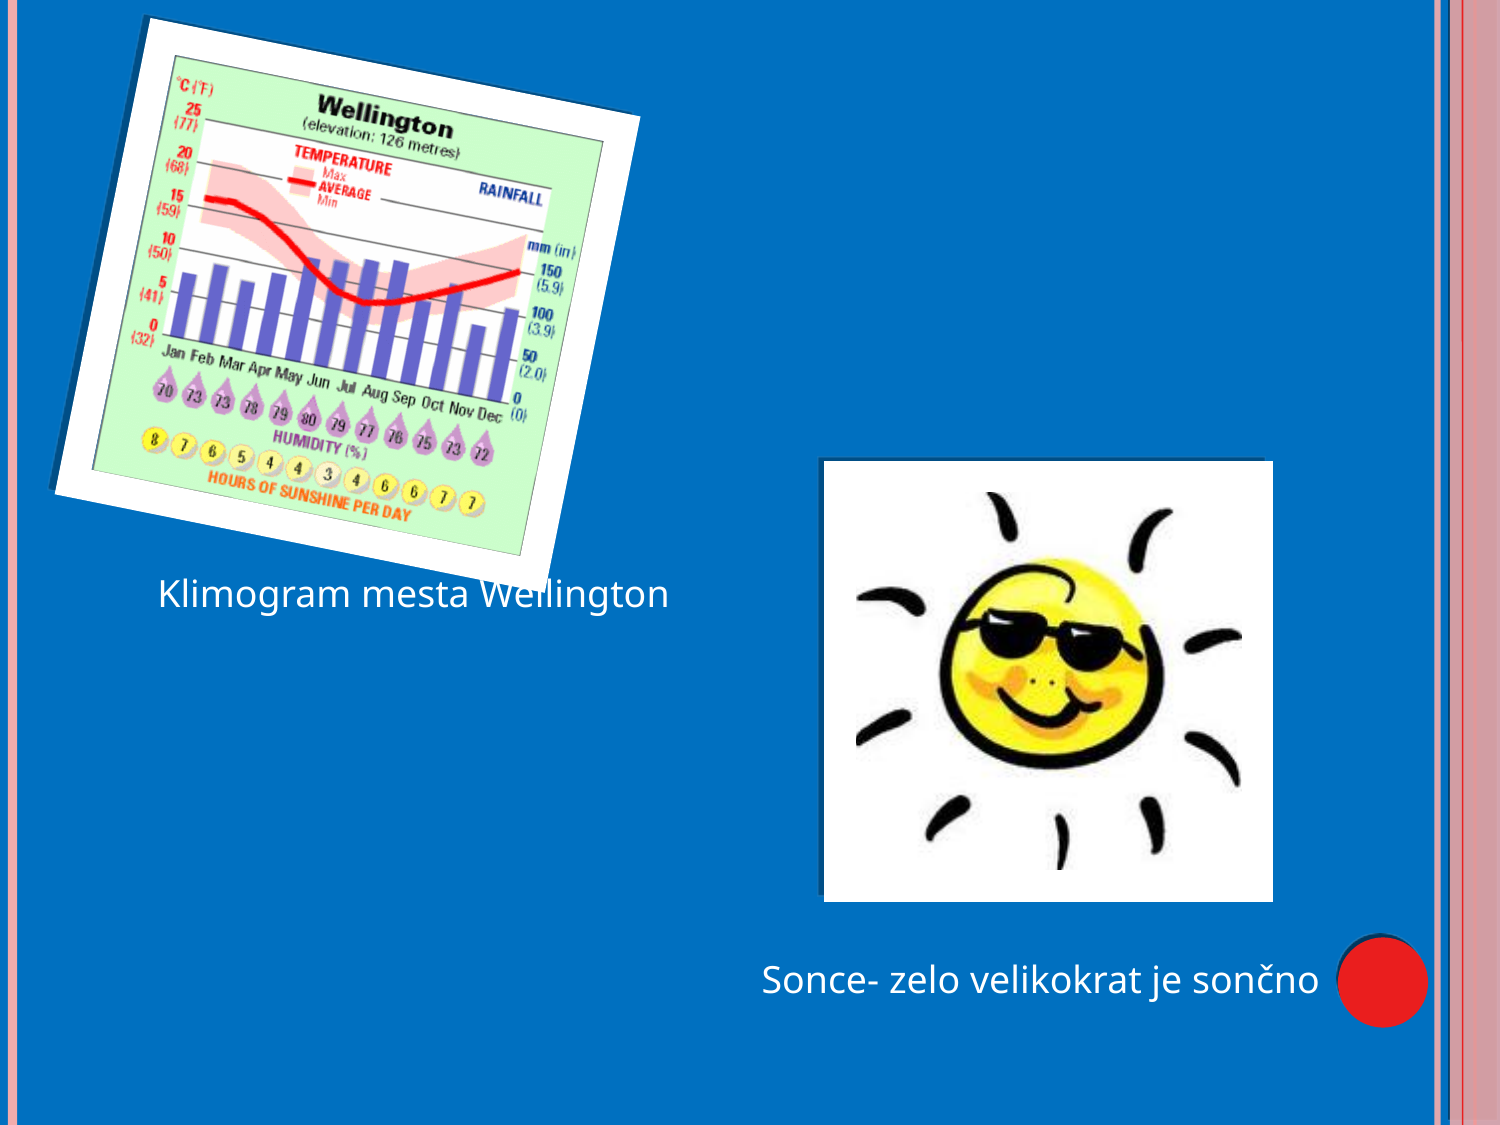

Klimogram mesta Wellington
Sonce- zelo velikokrat je sončno